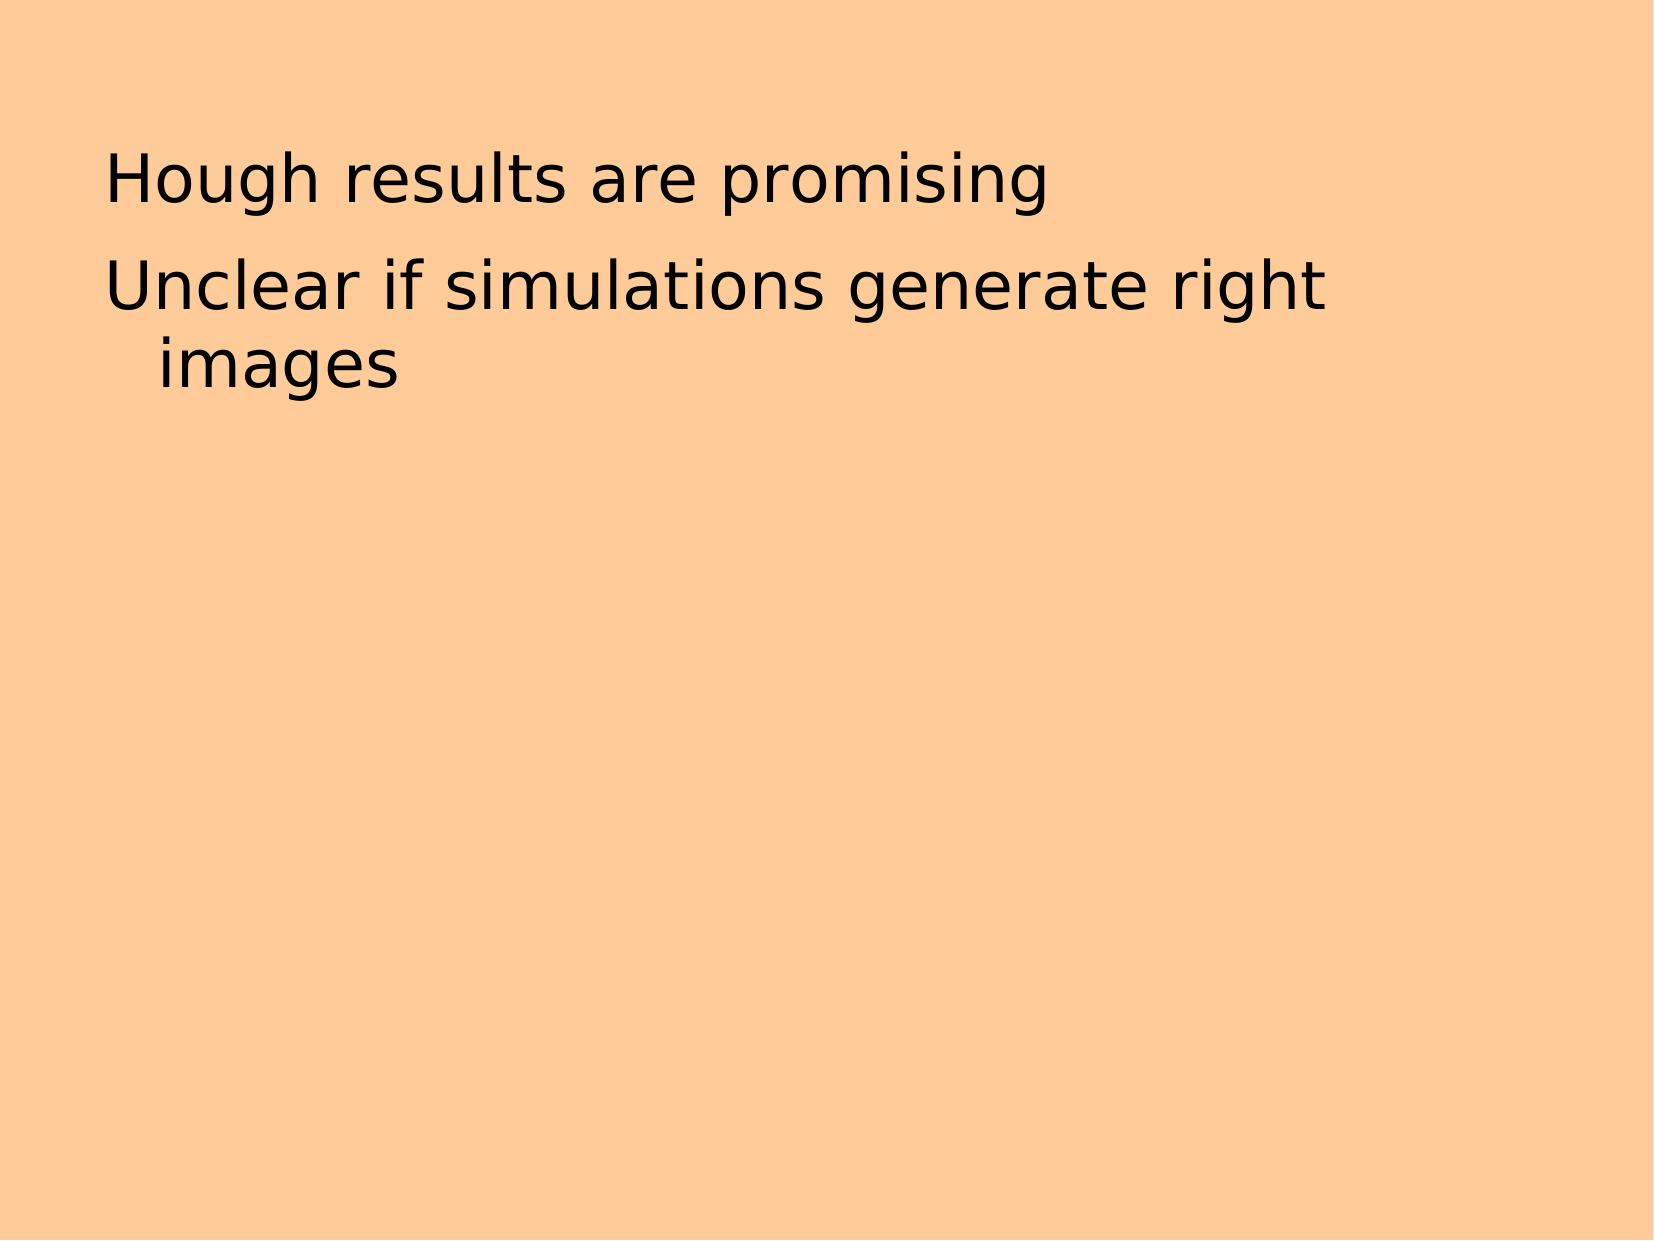

# Hough results are promising
Unclear if simulations generate right images